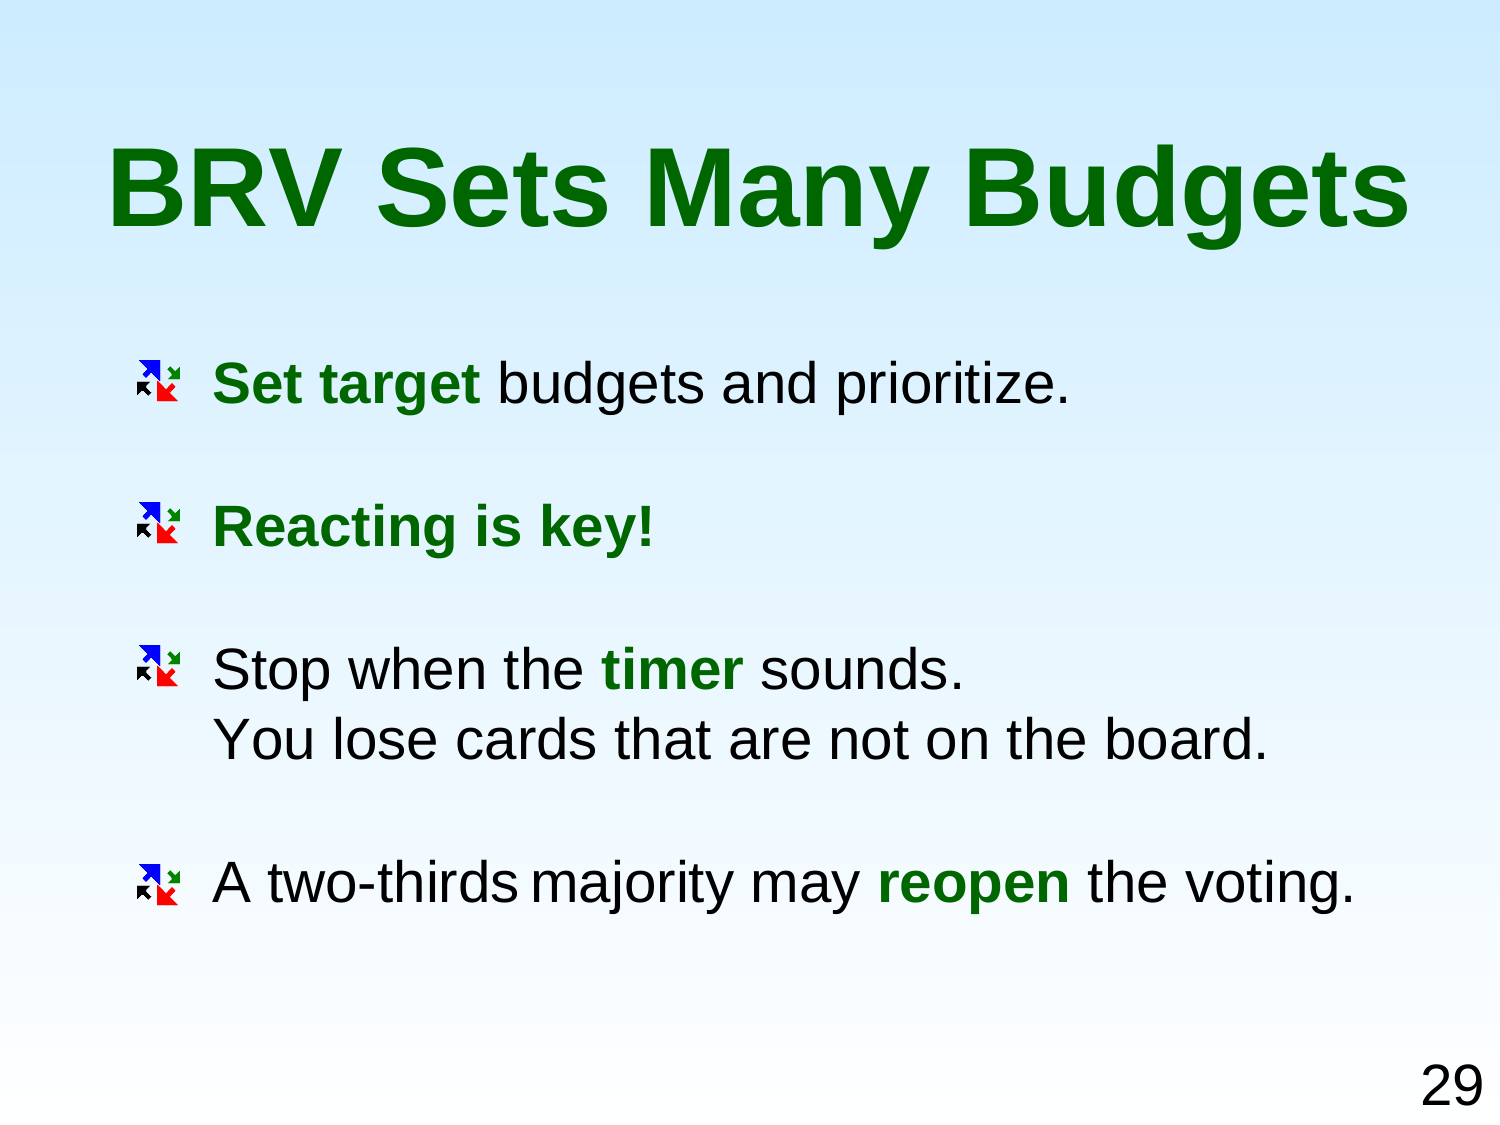

# BRV Sets Many Budgets
Set target budgets and prioritize.
Reacting is key!
Stop when the timer sounds.
You lose cards that are not on the board.
A two-thirds majority may reopen the voting.